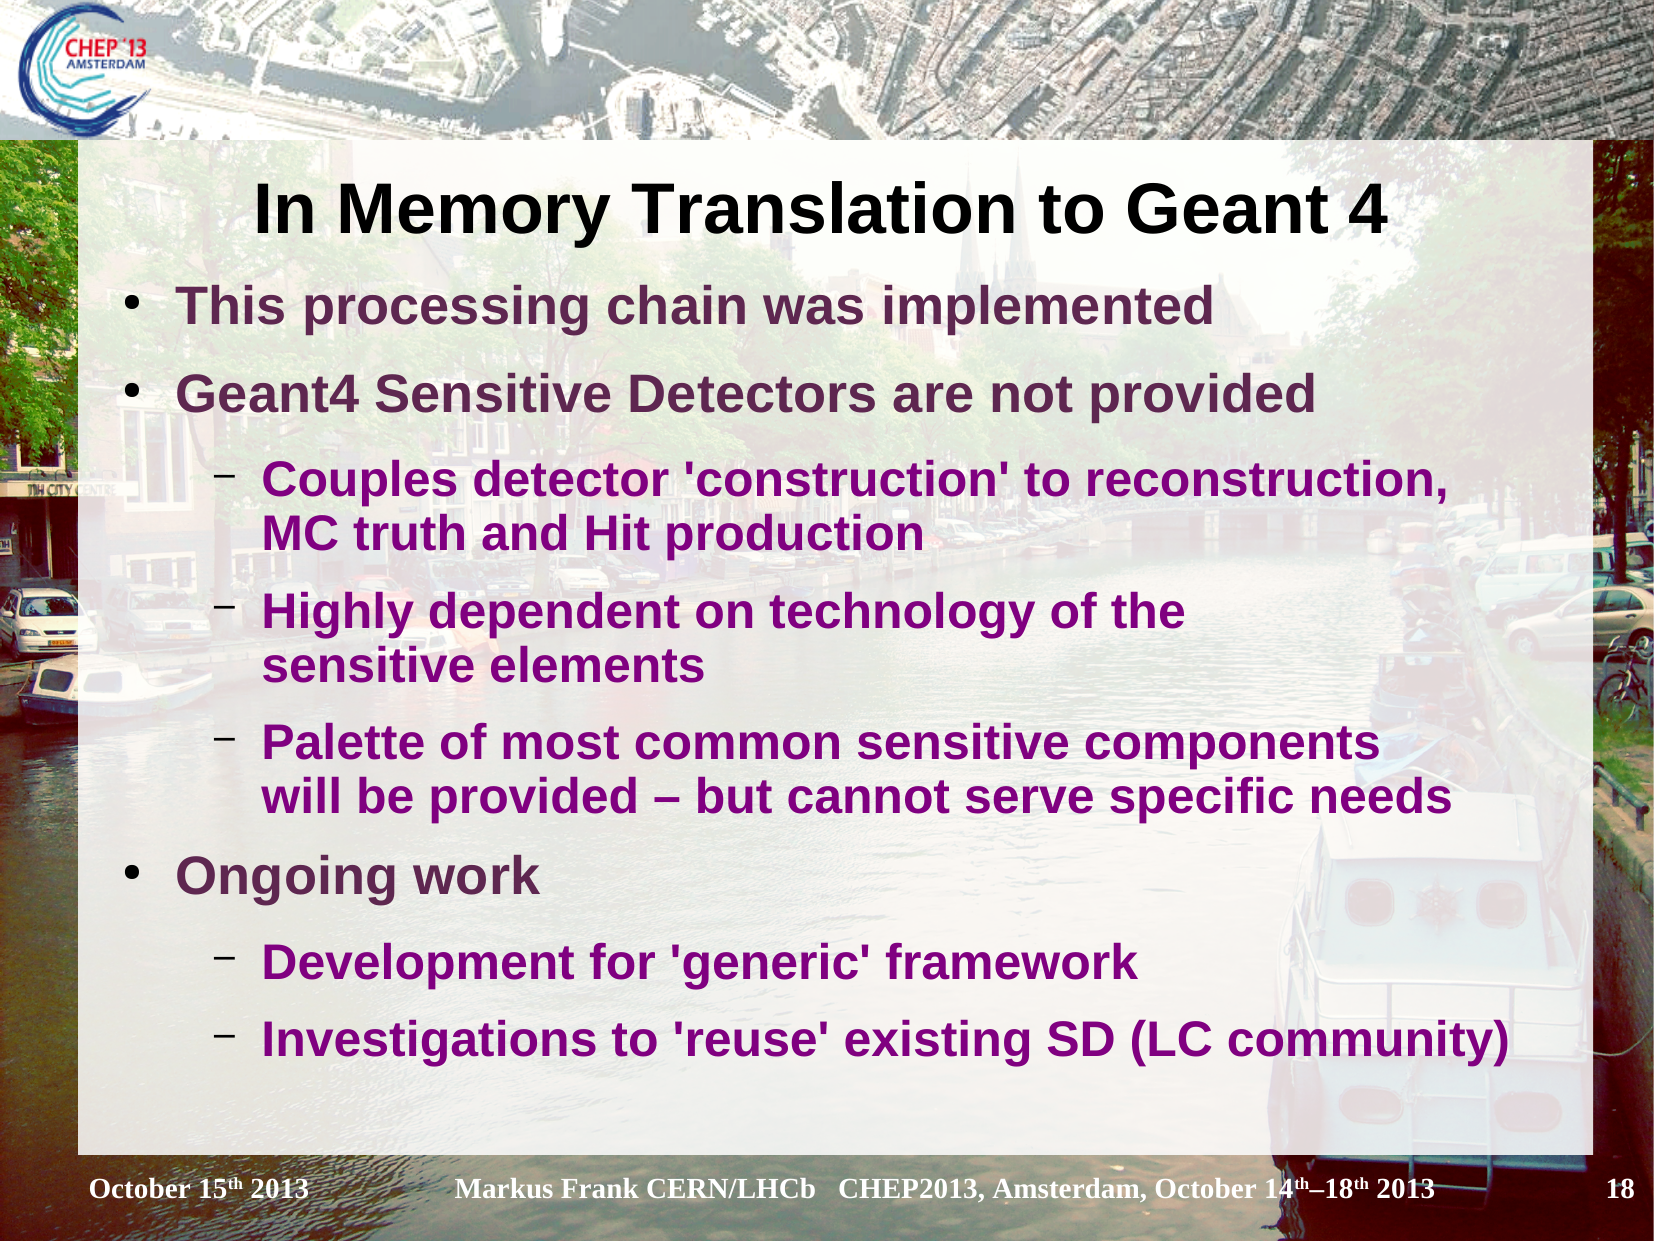

# In Memory Translation to Geant 4
This processing chain was implemented
Geant4 Sensitive Detectors are not provided
Couples detector 'construction' to reconstruction,
MC truth and Hit production
Highly dependent on technology of the
sensitive elements
Palette of most common sensitive components
will be provided – but cannot serve specific needs
Ongoing work
Development for 'generic' framework
Investigations to 'reuse' existing SD (LC community)
1-2 October 2013
CLIC Detector and Physics Collaboration Meeting, Markus Frank CERN/LHCb
18